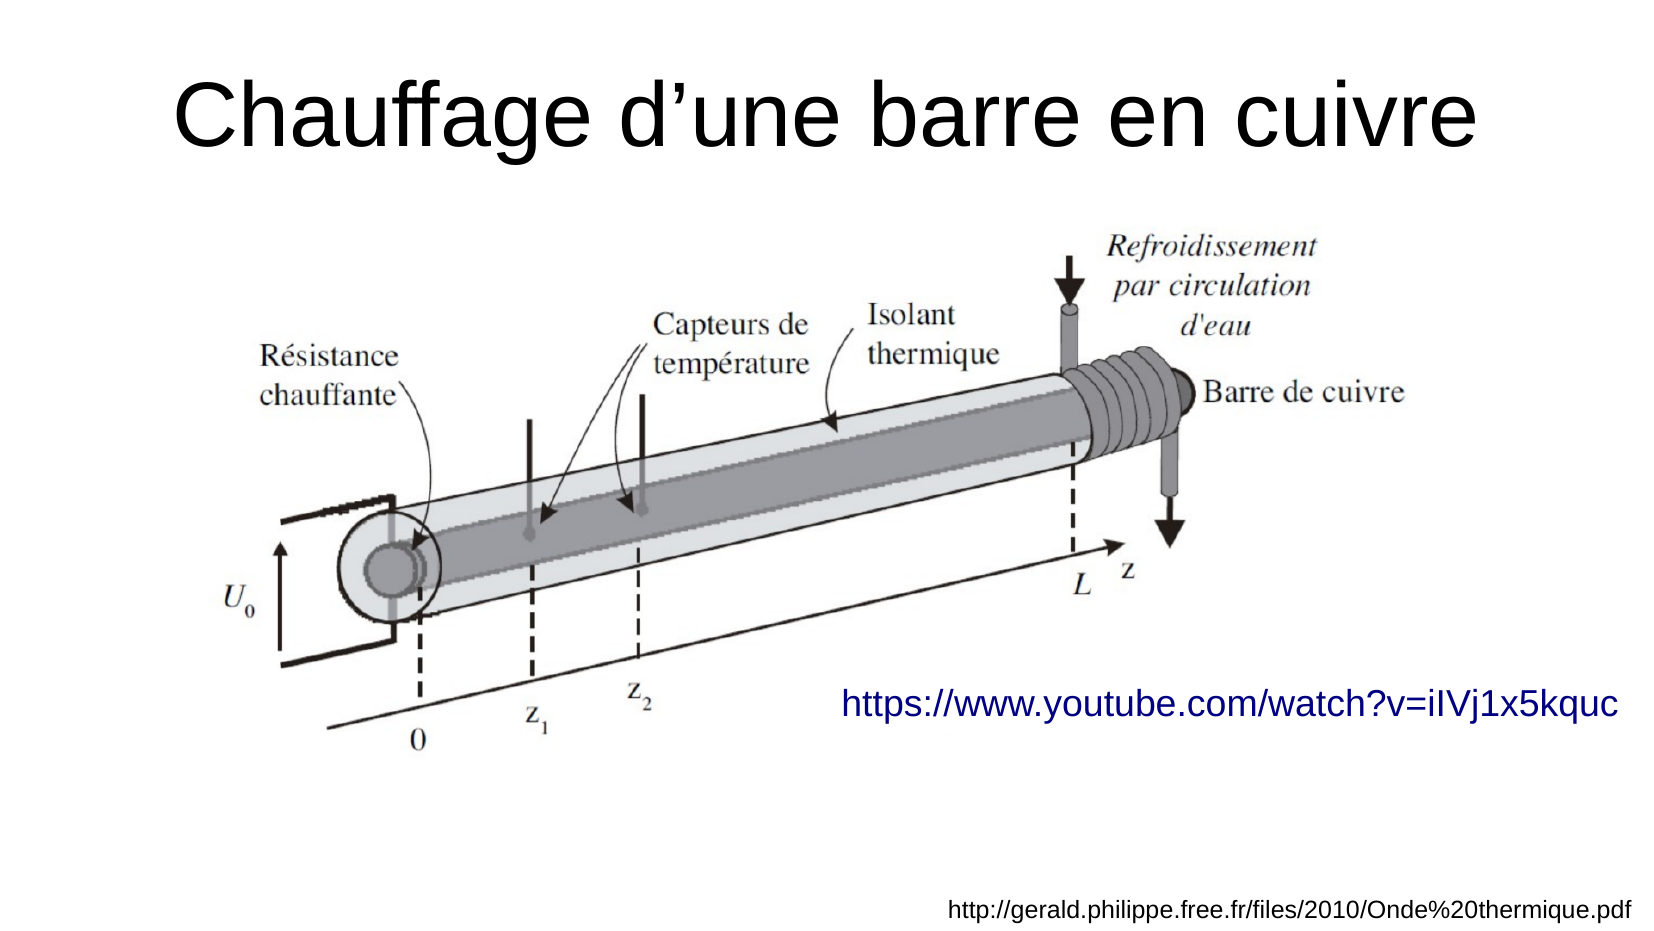

# Chauffage d’une barre en cuivre
https://www.youtube.com/watch?v=iIVj1x5kquc
http://gerald.philippe.free.fr/files/2010/Onde%20thermique.pdf